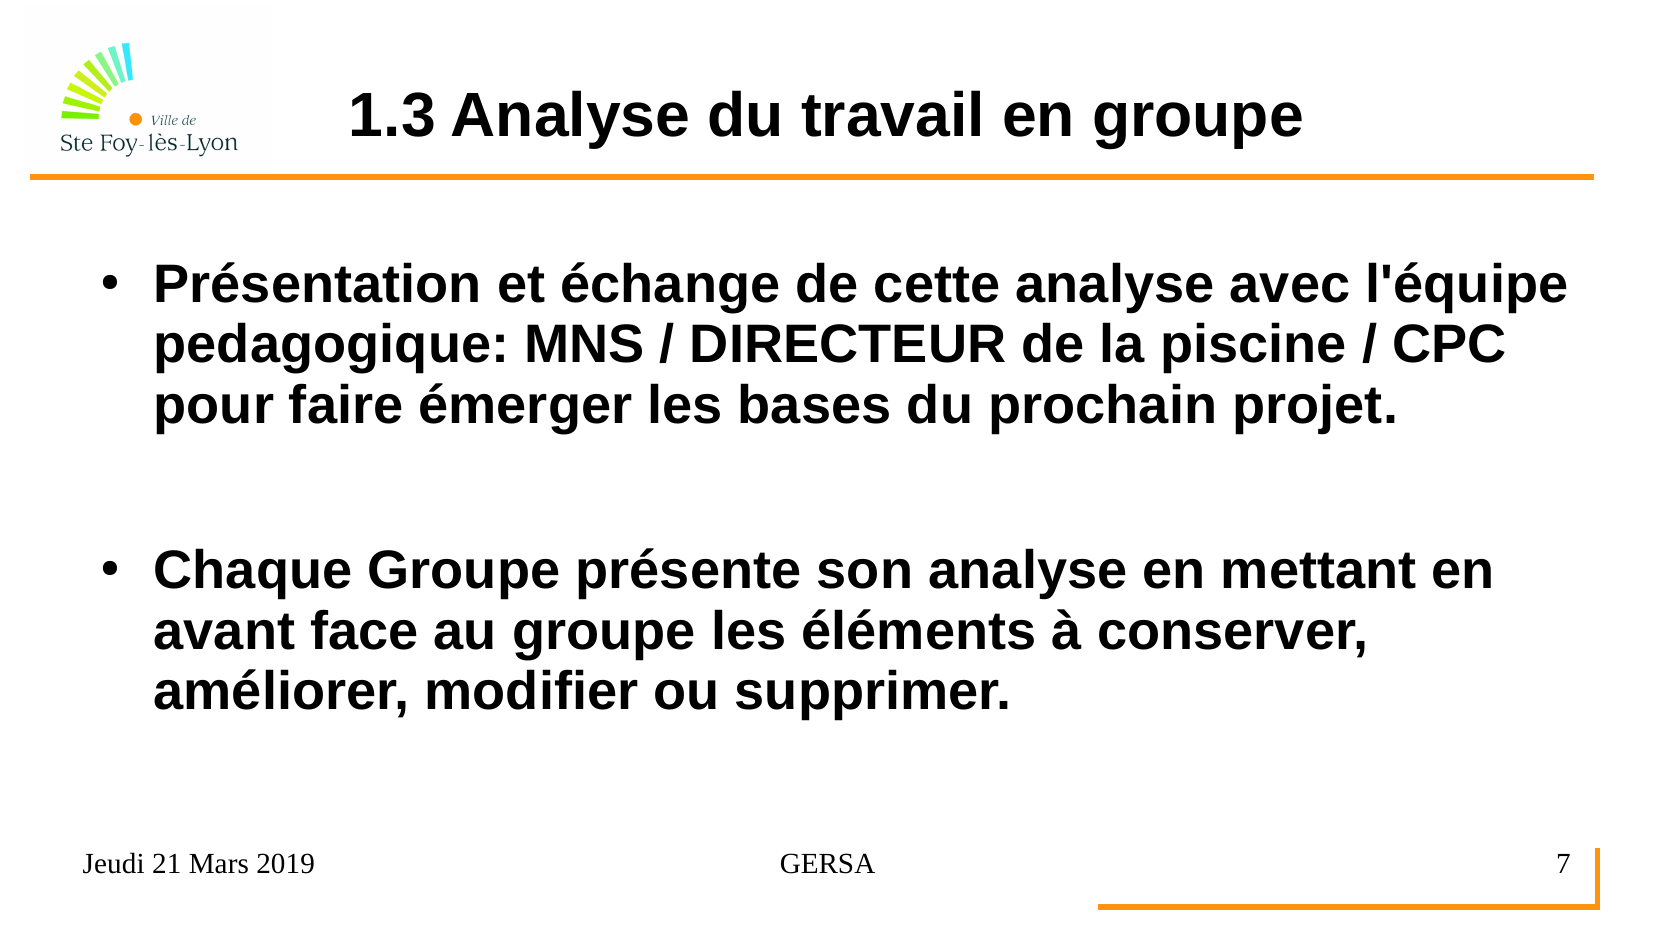

# 1.3 Analyse du travail en groupe
Présentation et échange de cette analyse avec l'équipe pedagogique: MNS / DIRECTEUR de la piscine / CPC pour faire émerger les bases du prochain projet.
Chaque Groupe présente son analyse en mettant en avant face au groupe les éléments à conserver, améliorer, modifier ou supprimer.
Service référent - jj/mm/aaaa
7